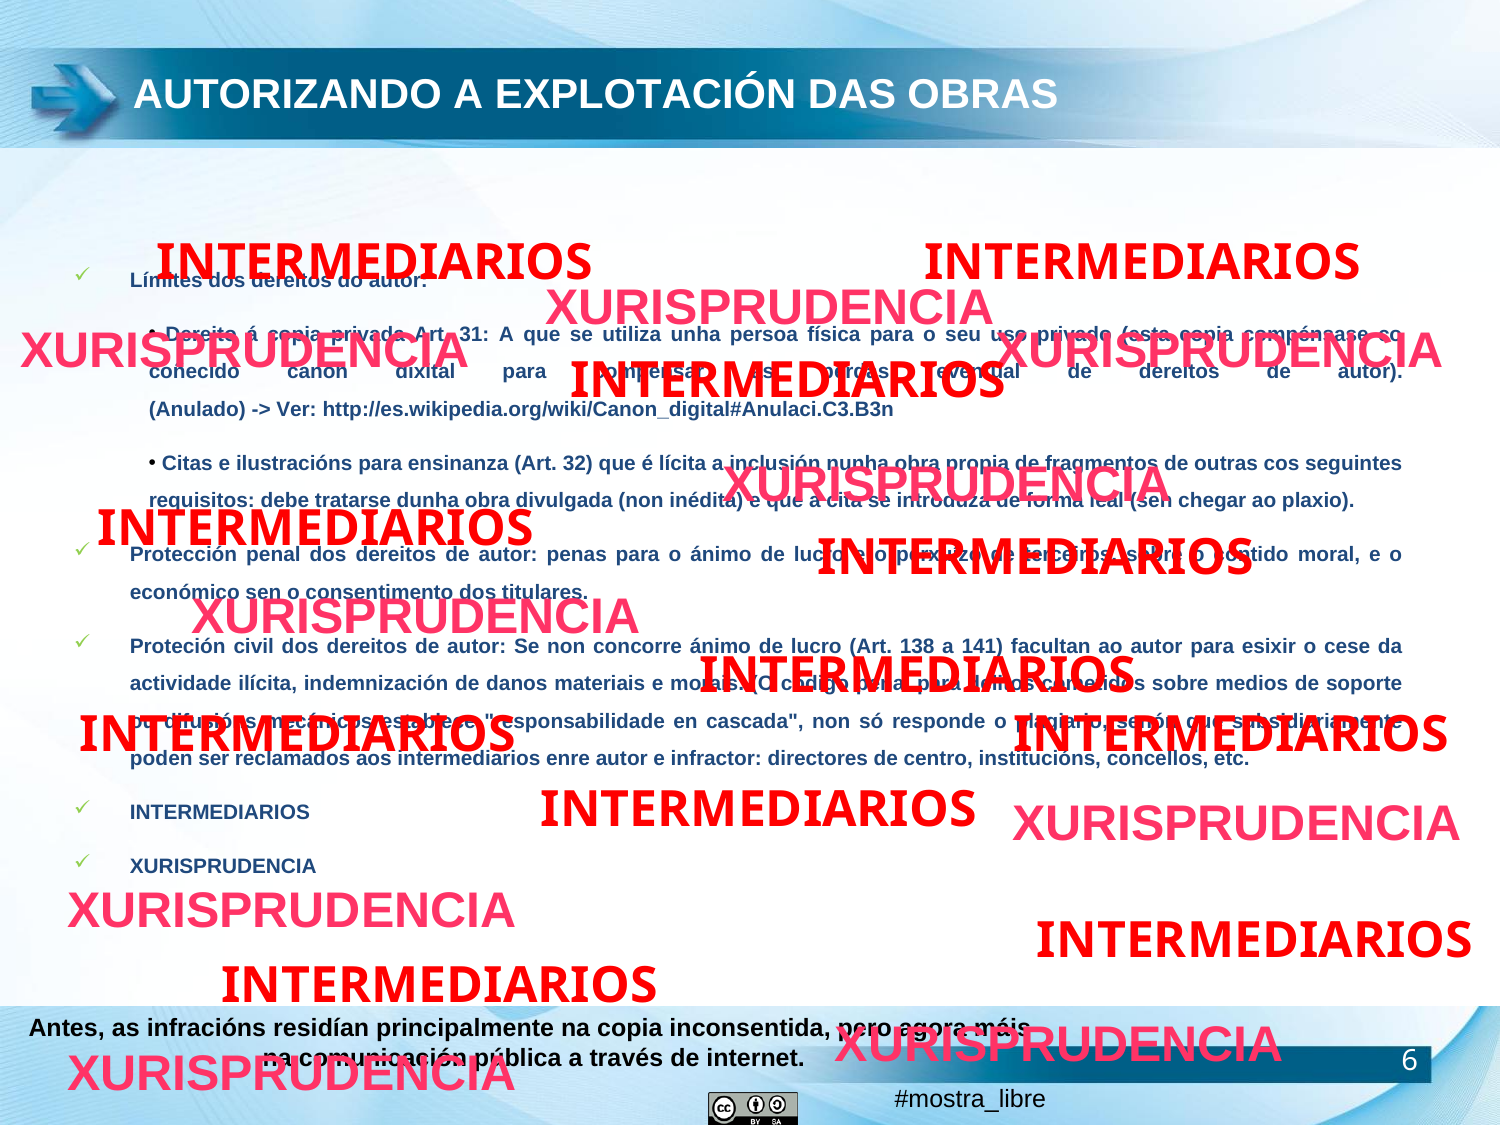

AUTORIZANDO A EXPLOTACIÓN DAS OBRAS
INTERMEDIARIOS
INTERMEDIARIOS
XURISPRUDENCIA
XURISPRUDENCIA
XURISPRUDENCIA
INTERMEDIARIOS
XURISPRUDENCIA
INTERMEDIARIOS
INTERMEDIARIOS
XURISPRUDENCIA
INTERMEDIARIOS
INTERMEDIARIOS
INTERMEDIARIOS
INTERMEDIARIOS
XURISPRUDENCIA
Límites dos dereitos do autor:
 Dereito á copia privada Art. 31: A que se utiliza unha persoa física para o seu uso privado (esta copia compénsase co coñecido canon dixital para compensar as perdas eventual de dereitos de autor).
(Anulado) -> Ver: http://es.wikipedia.org/wiki/Canon_digital#Anulaci.C3.B3n
 Citas e ilustracións para ensinanza (Art. 32) que é lícita a inclusión nunha obra propia de fragmentos de outras cos seguintes requisitos: debe tratarse dunha obra divulgada (non inédita) e que a cita se introduza de forma leal (sen chegar ao plaxio).
Protección penal dos dereitos de autor: penas para o ánimo de lucro e o perxuízo de terceiros, sobre o contido moral, e o económico sen o consentimento dos titulares.
Proteción civil dos dereitos de autor: Se non concorre ánimo de lucro (Art. 138 a 141) facultan ao autor para esixir o cese da actividade ilícita, indemnización de danos materiais e morais. (O código penal para delitos cometidos sobre medios de soporte ou difusións mecánicos establece "responsabilidade en cascada", non só responde o plagiario, senón que subsidiariamente poden ser reclamados aos intermediarios enre autor e infractor: directores de centro, institucións, concellos, etc.
INTERMEDIARIOS
XURISPRUDENCIA
XURISPRUDENCIA
INTERMEDIARIOS
INTERMEDIARIOS
XURISPRUDENCIA
XURISPRUDENCIA
Antes, as infracións residían principalmente na copia inconsentida, pero agora máis
na comunicación pública a través de internet.
#mostra_libre